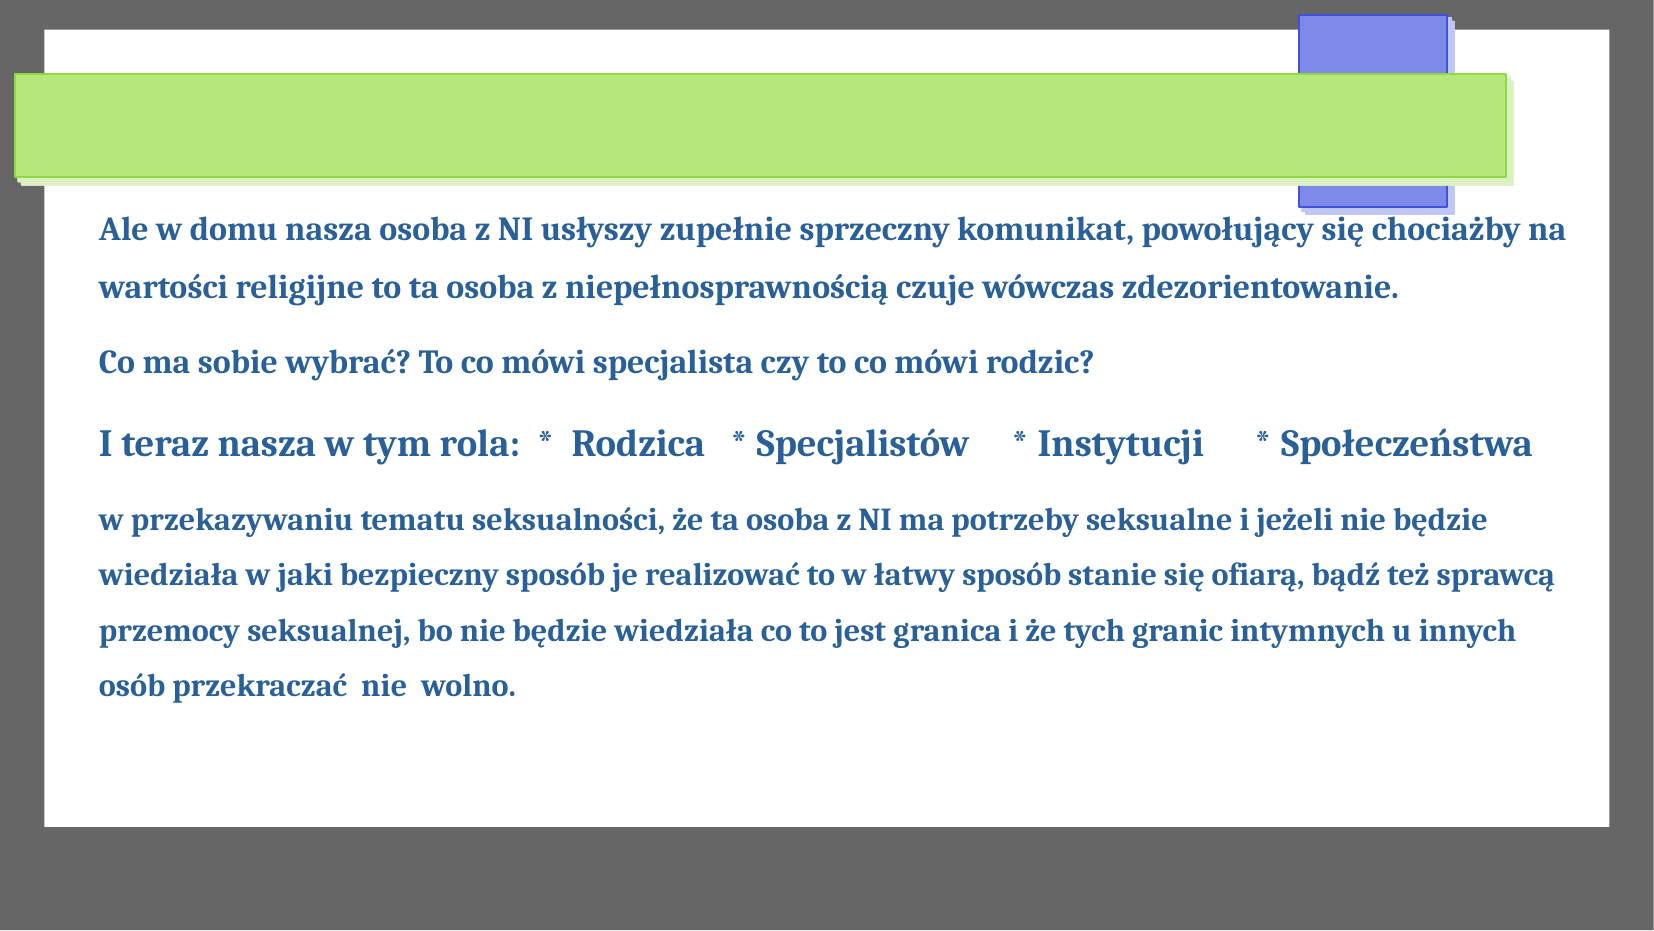

# Ale w domu nasza osoba z NI usłyszy zupełnie sprzeczny komunikat, powołujący się chociażby na wartości religijne to ta osoba z niepełnosprawnością czuje wówczas zdezorientowanie.
Co ma sobie wybrać? To co mówi specjalista czy to co mówi rodzic?
I teraz nasza w tym rola: * Rodzica * Specjalistów * Instytucji * Społeczeństwa
w przekazywaniu tematu seksualności, że ta osoba z NI ma potrzeby seksualne i jeżeli nie będzie wiedziała w jaki bezpieczny sposób je realizować to w łatwy sposób stanie się ofiarą, bądź też sprawcą przemocy seksualnej, bo nie będzie wiedziała co to jest granica i że tych granic intymnych u innych osób przekraczać nie wolno.